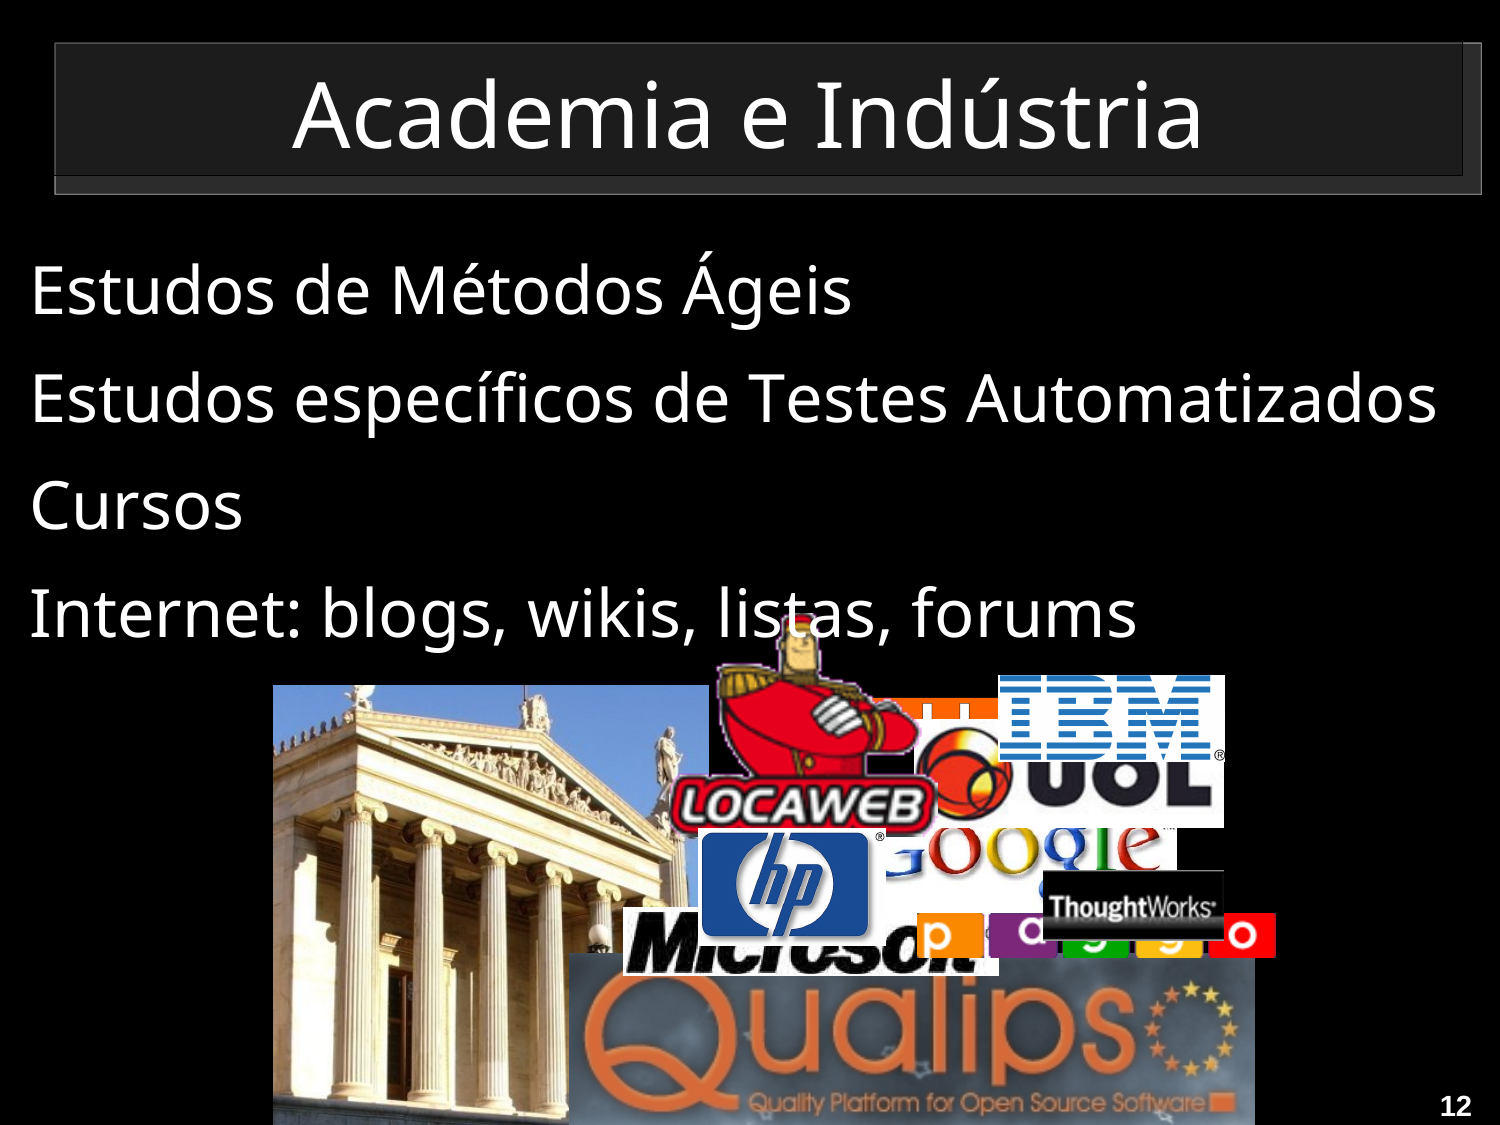

# Academia e Indústria
Estudos de Métodos Ágeis
Estudos específicos de Testes Automatizados
Cursos
Internet: blogs, wikis, listas, forums
12